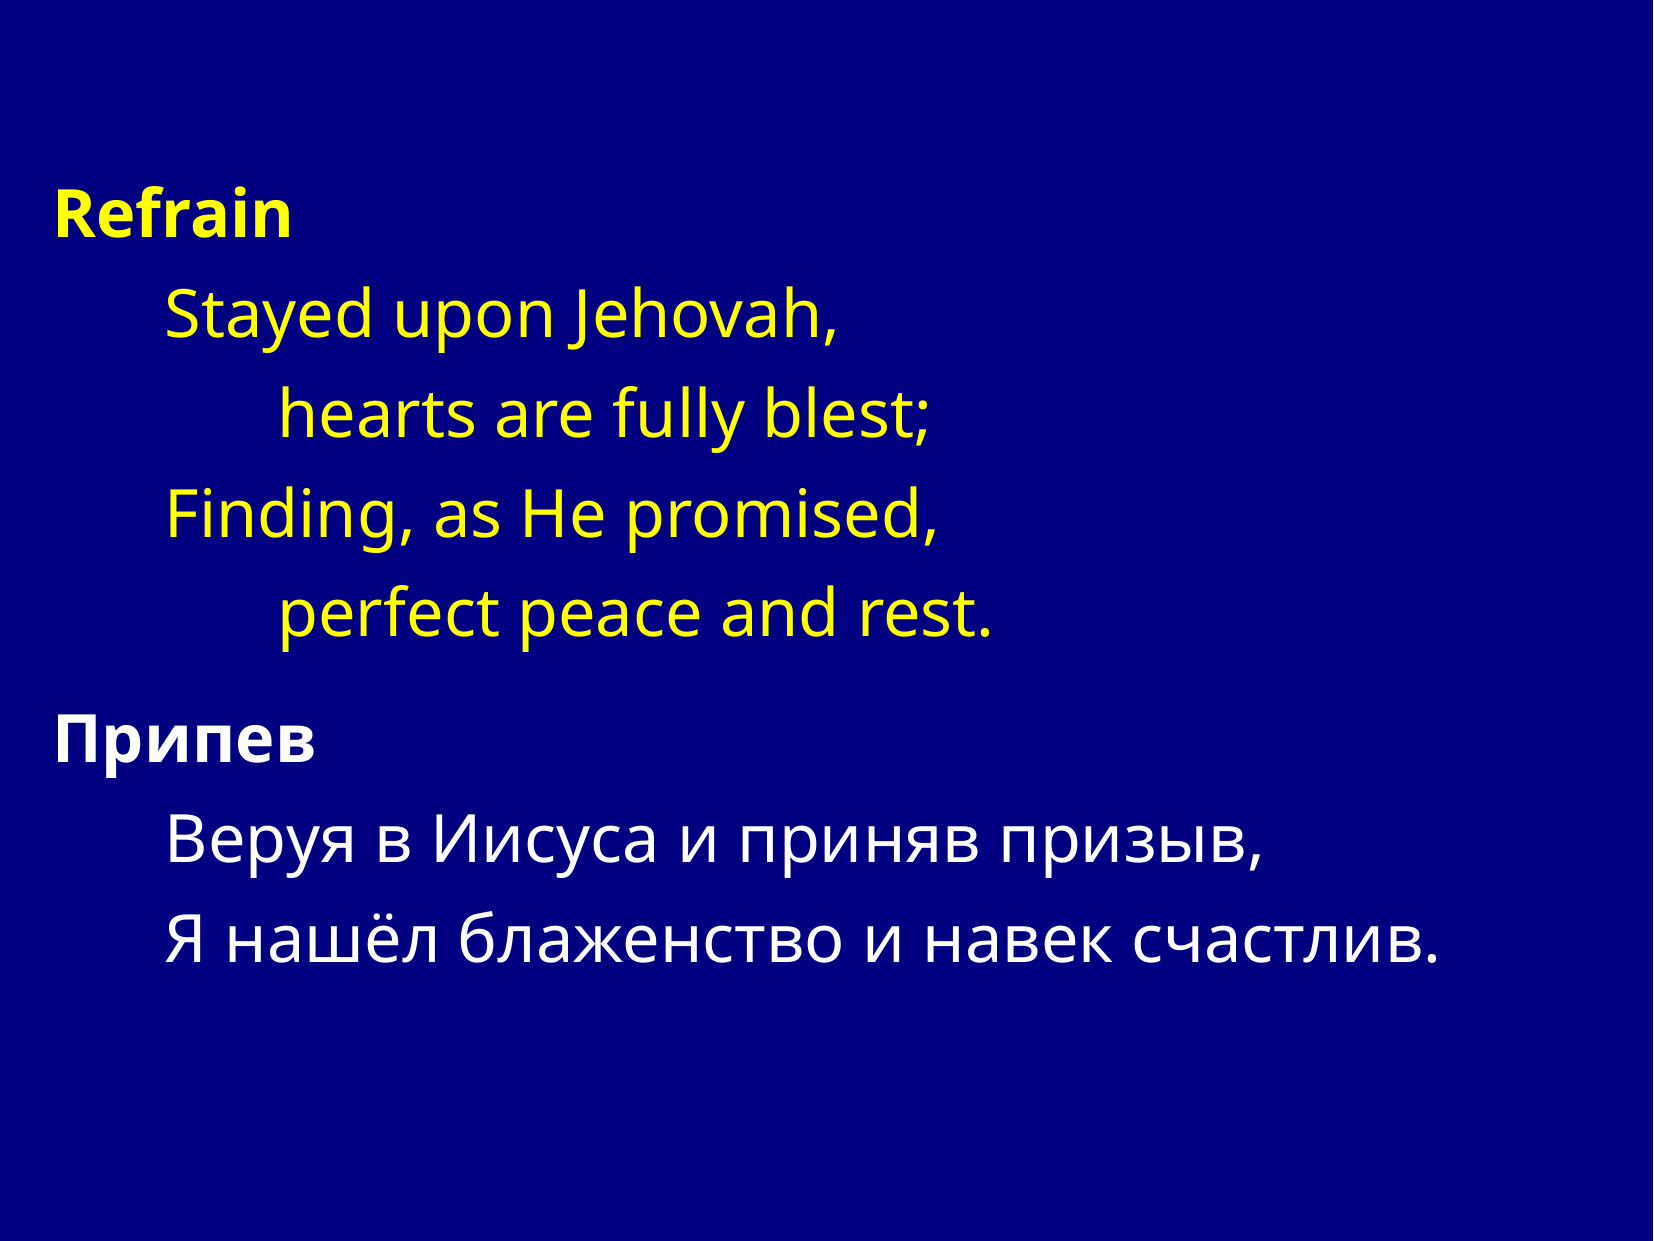

Refrain
	Stayed upon Jehovah,
		hearts are fully blest;
	Finding, as He promised,
		perfect peace and rest.
Припев
	Веруя в Иисуса и приняв призыв,
	Я нашёл блаженство и навек счастлив.